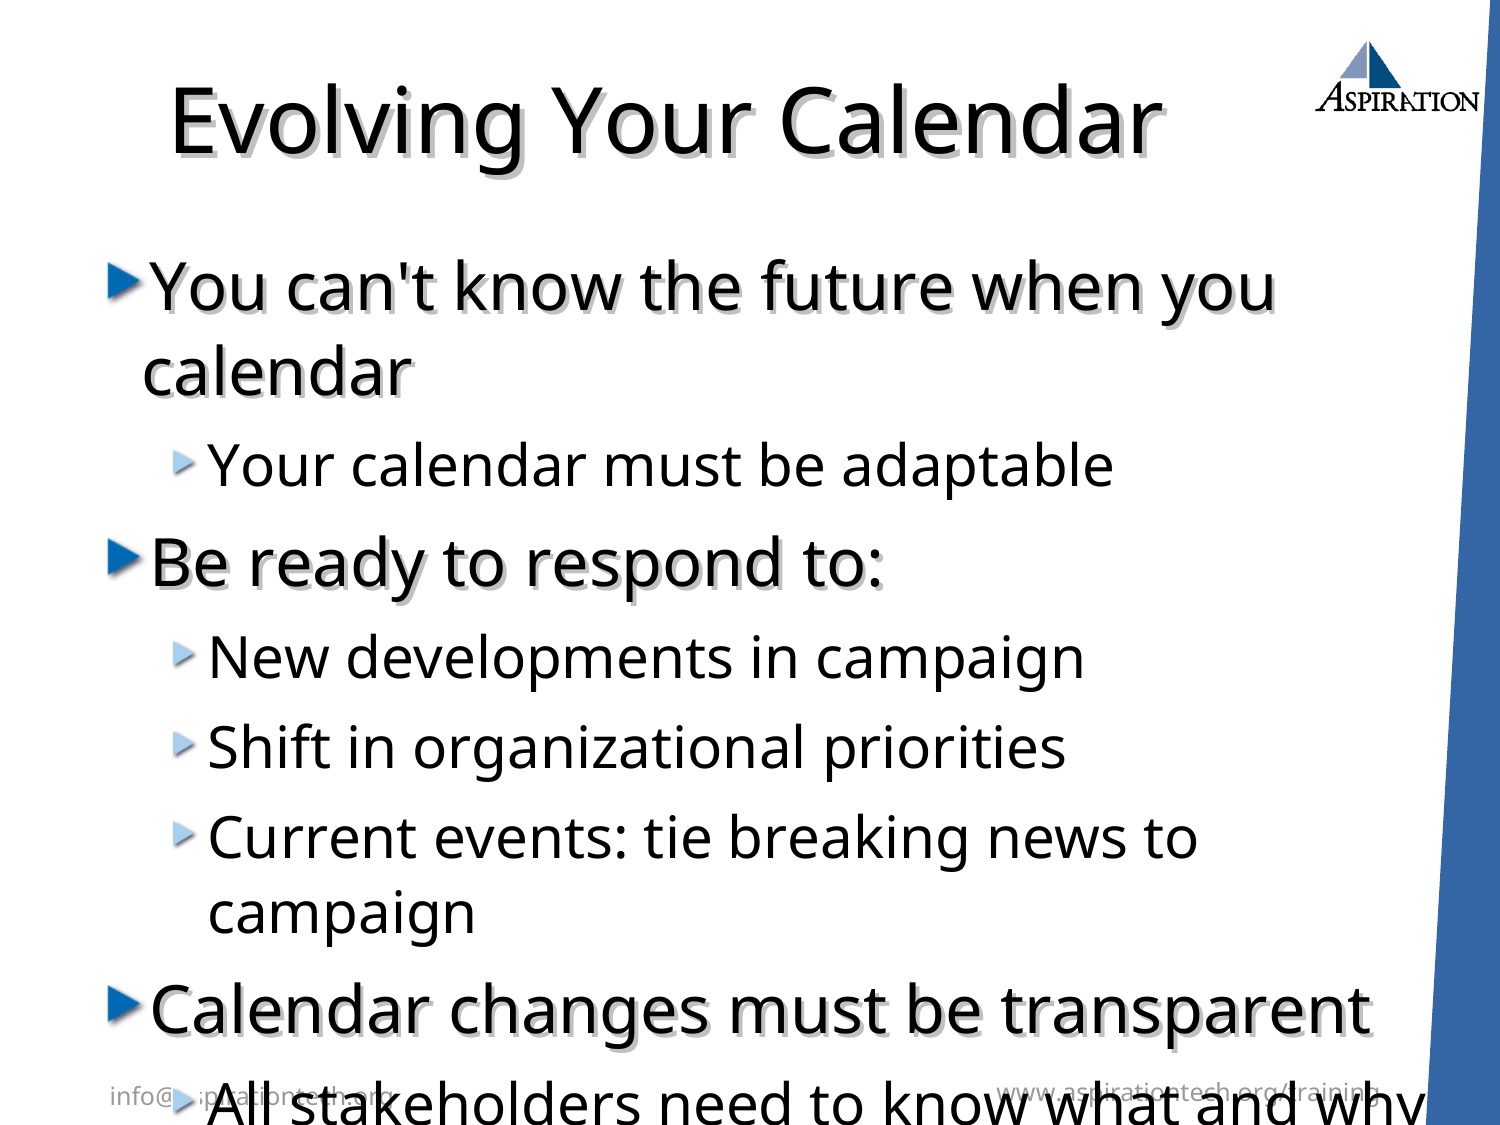

# Evolving Your Calendar
You can't know the future when you calendar
Your calendar must be adaptable
Be ready to respond to:
New developments in campaign
Shift in organizational priorities
Current events: tie breaking news to campaign
Calendar changes must be transparent
All stakeholders need to know what and why